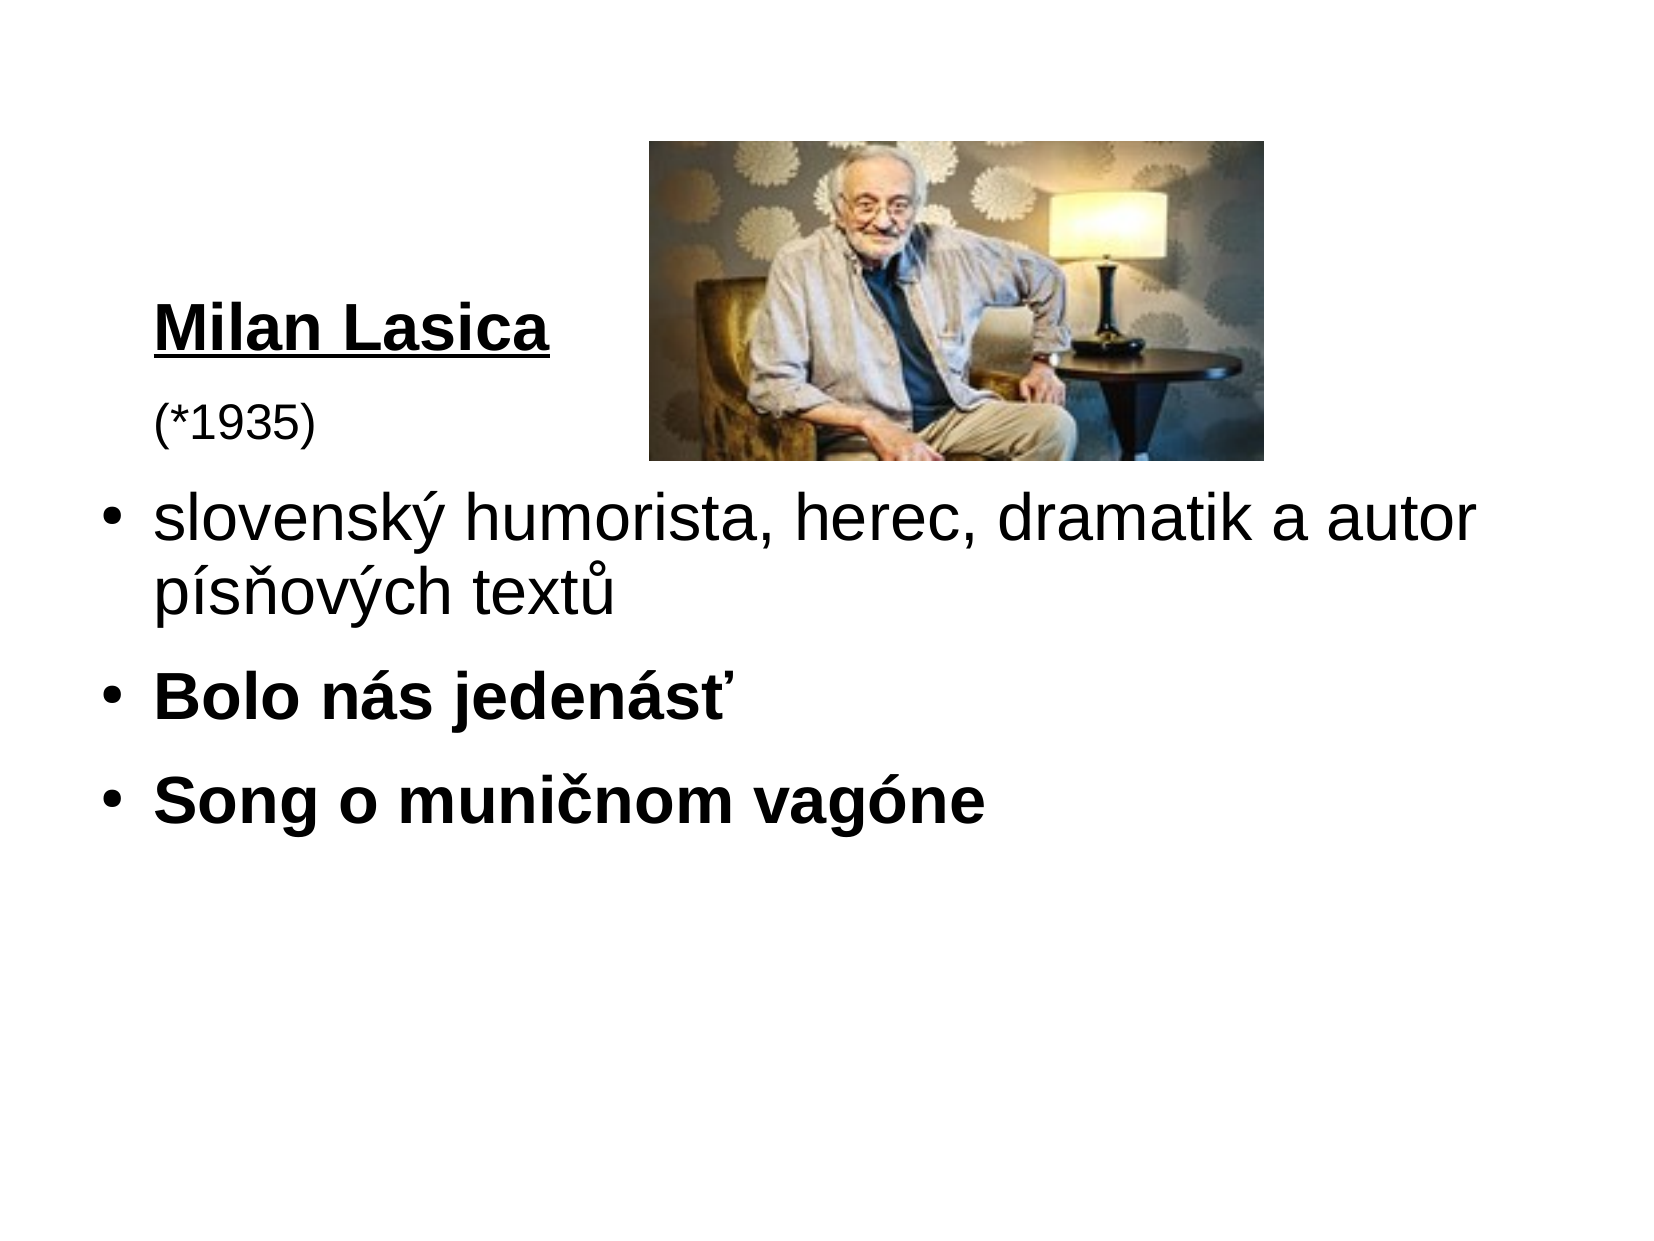

# Milan Lasica
(*1935)
slovenský humorista, herec, dramatik a autor písňových textů
Bolo nás jedenásť
Song o muničnom vagóne